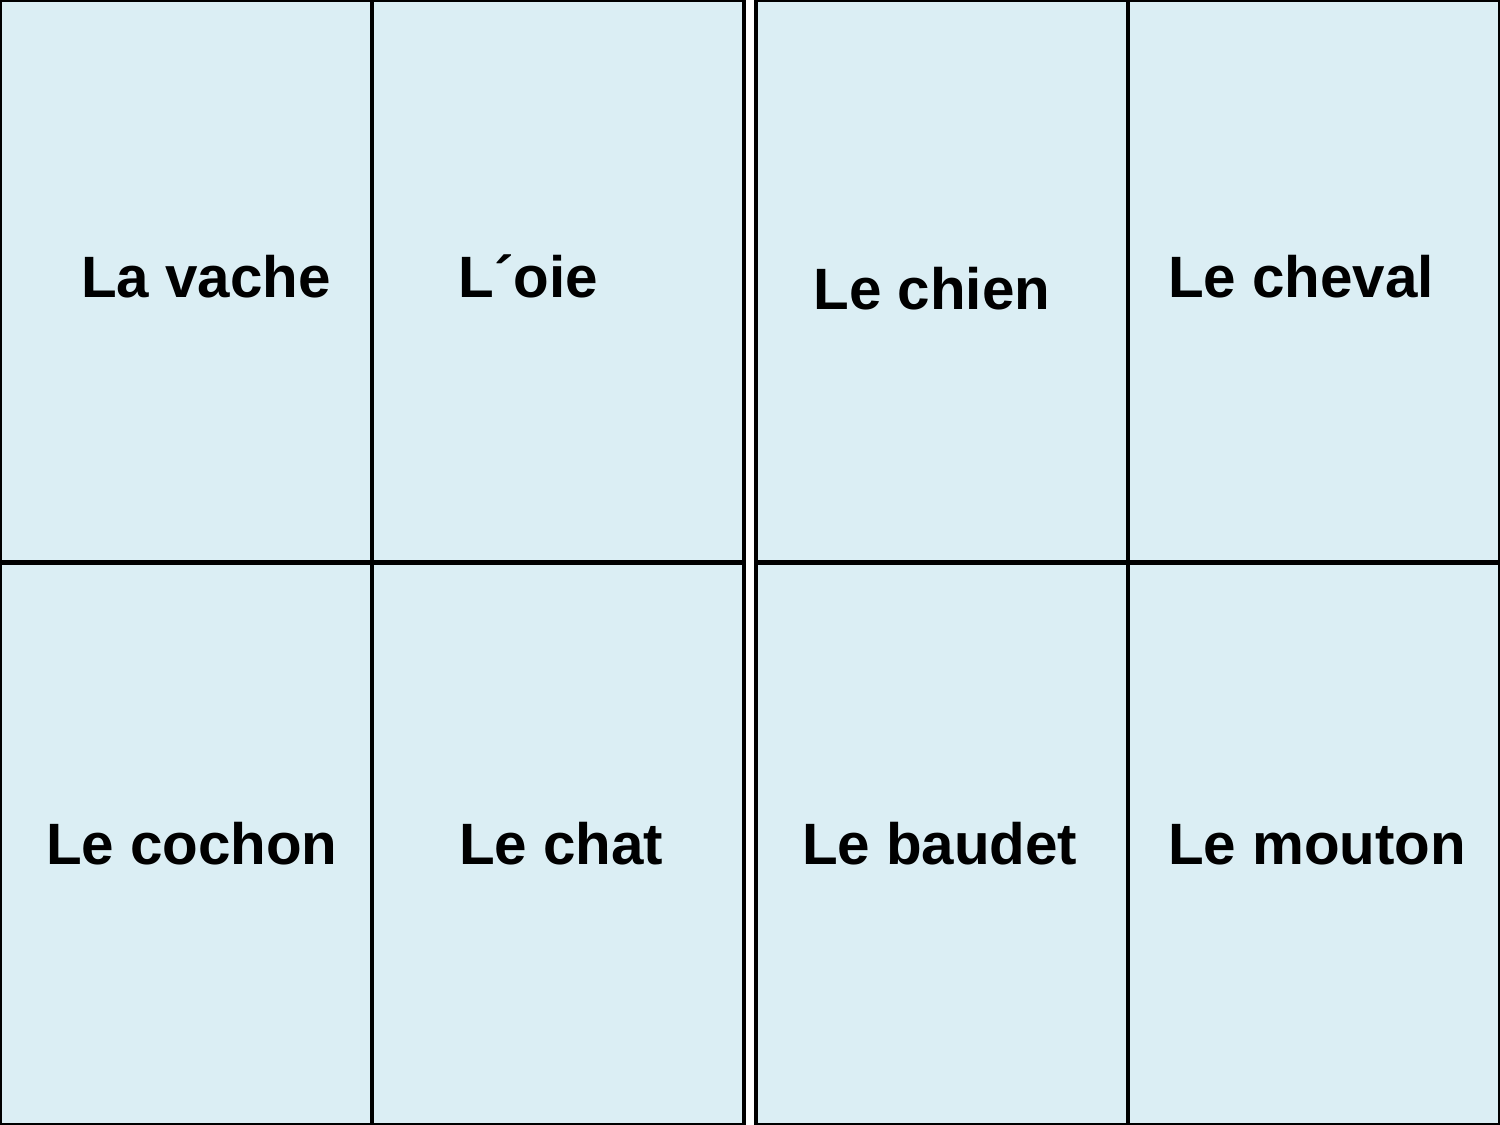

La vache
L´oie
Le cheval
Le chien
Le cochon
Le chat
Le baudet
Le mouton